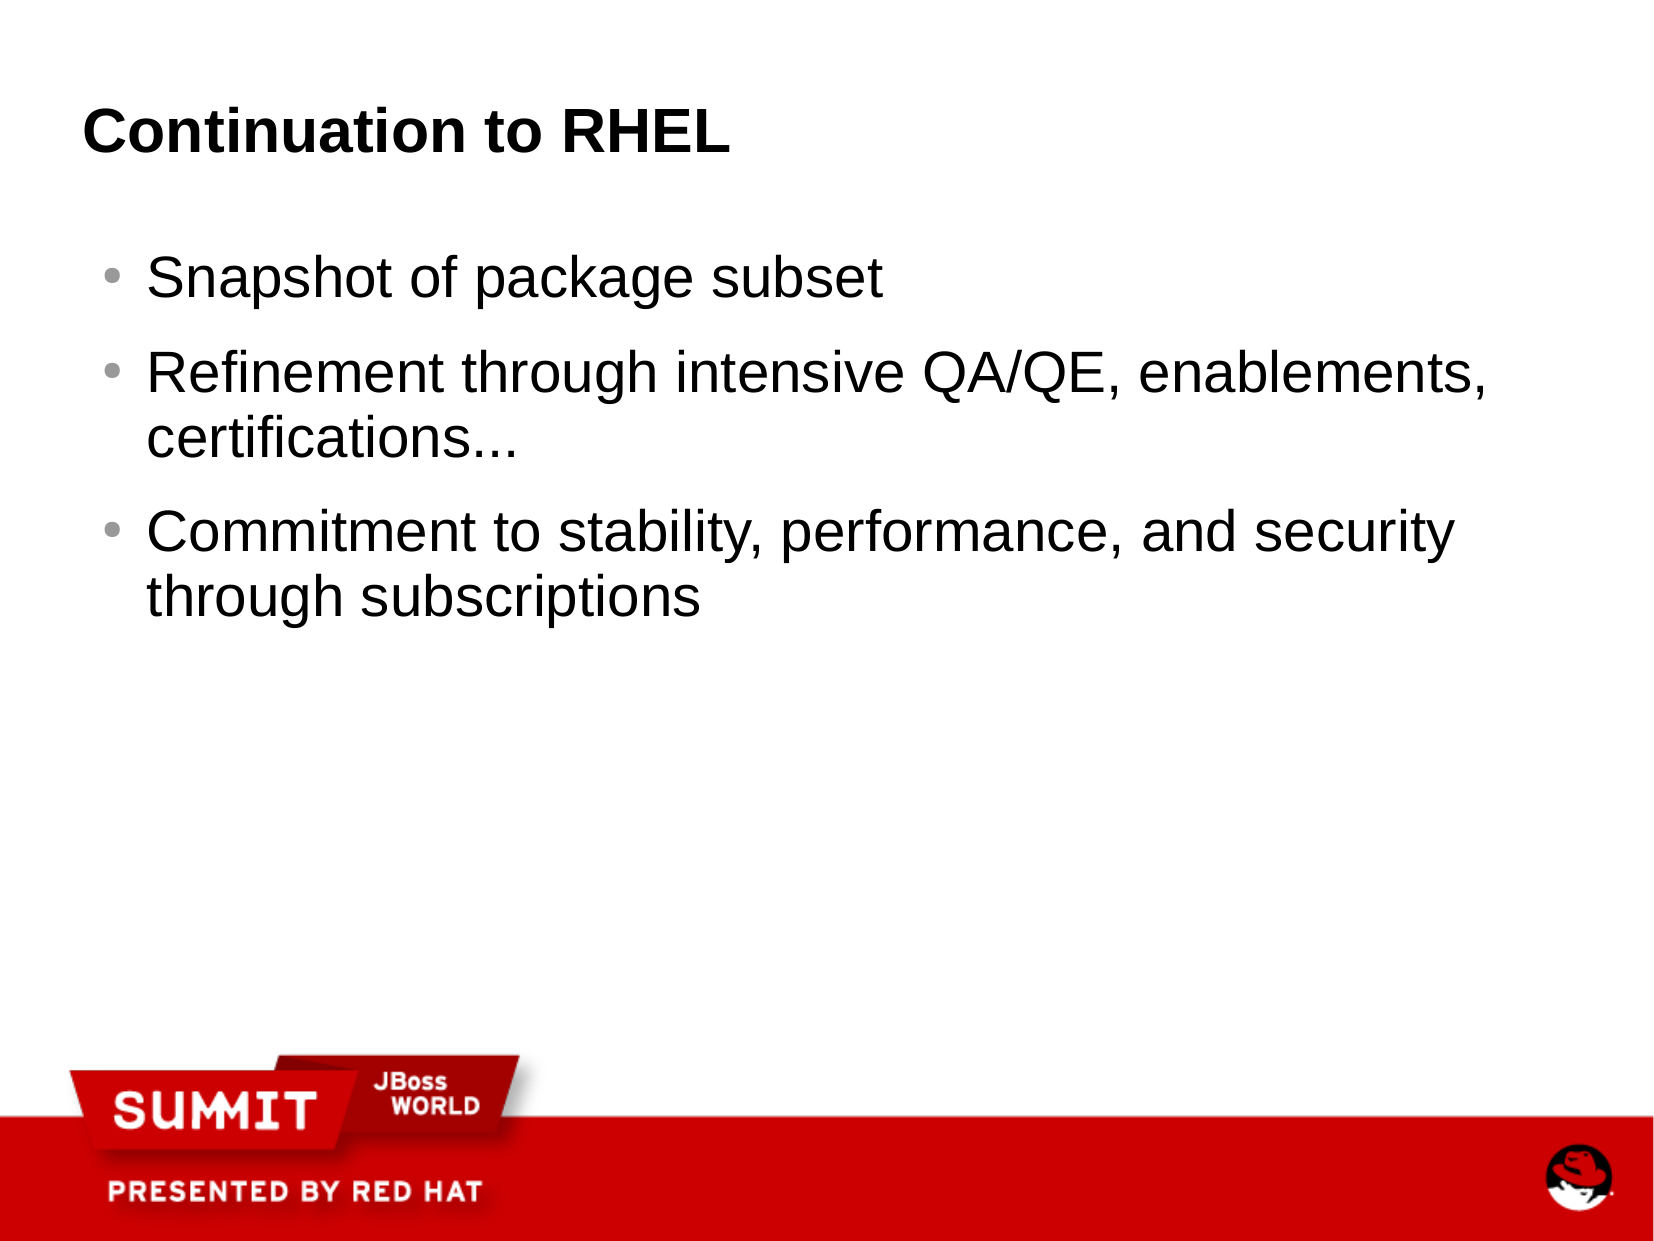

# Continuation to RHEL
Snapshot of package subset
Refinement through intensive QA/QE, enablements, certifications...
Commitment to stability, performance, and security through subscriptions